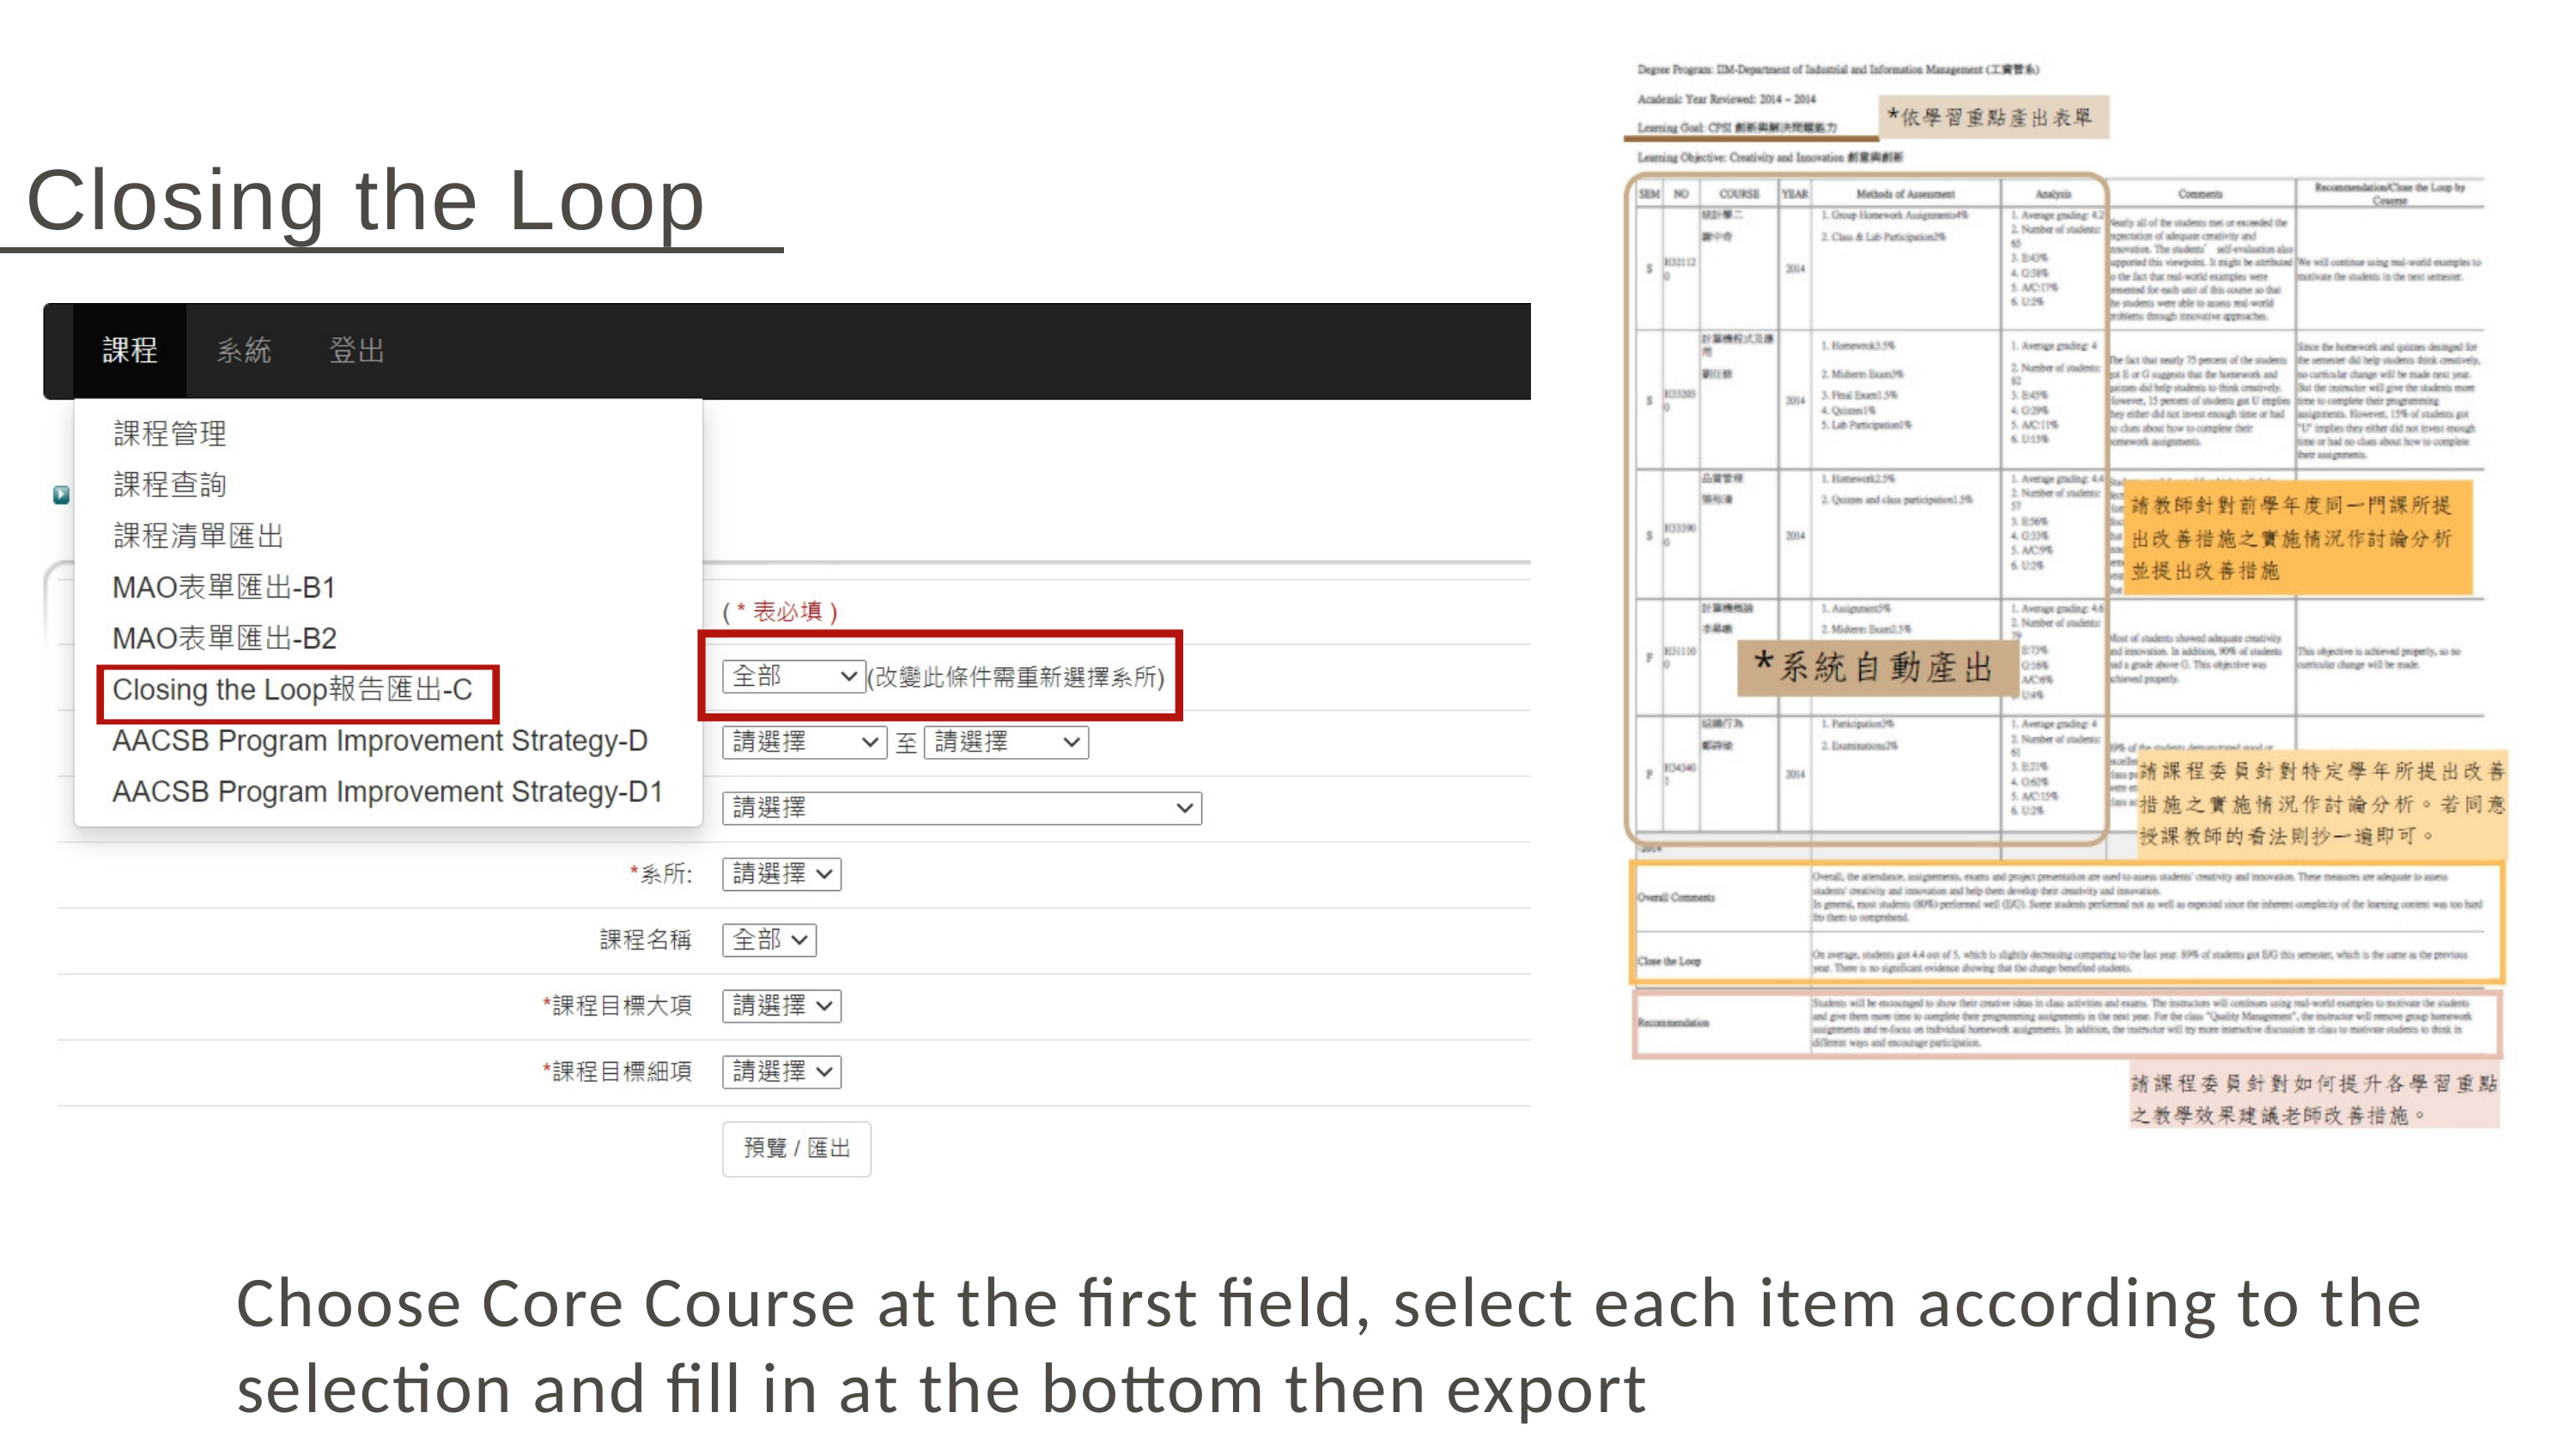

Closing the Loop
Choose Core Course at the first field, select each item according to the selection and fill in at the bottom then export